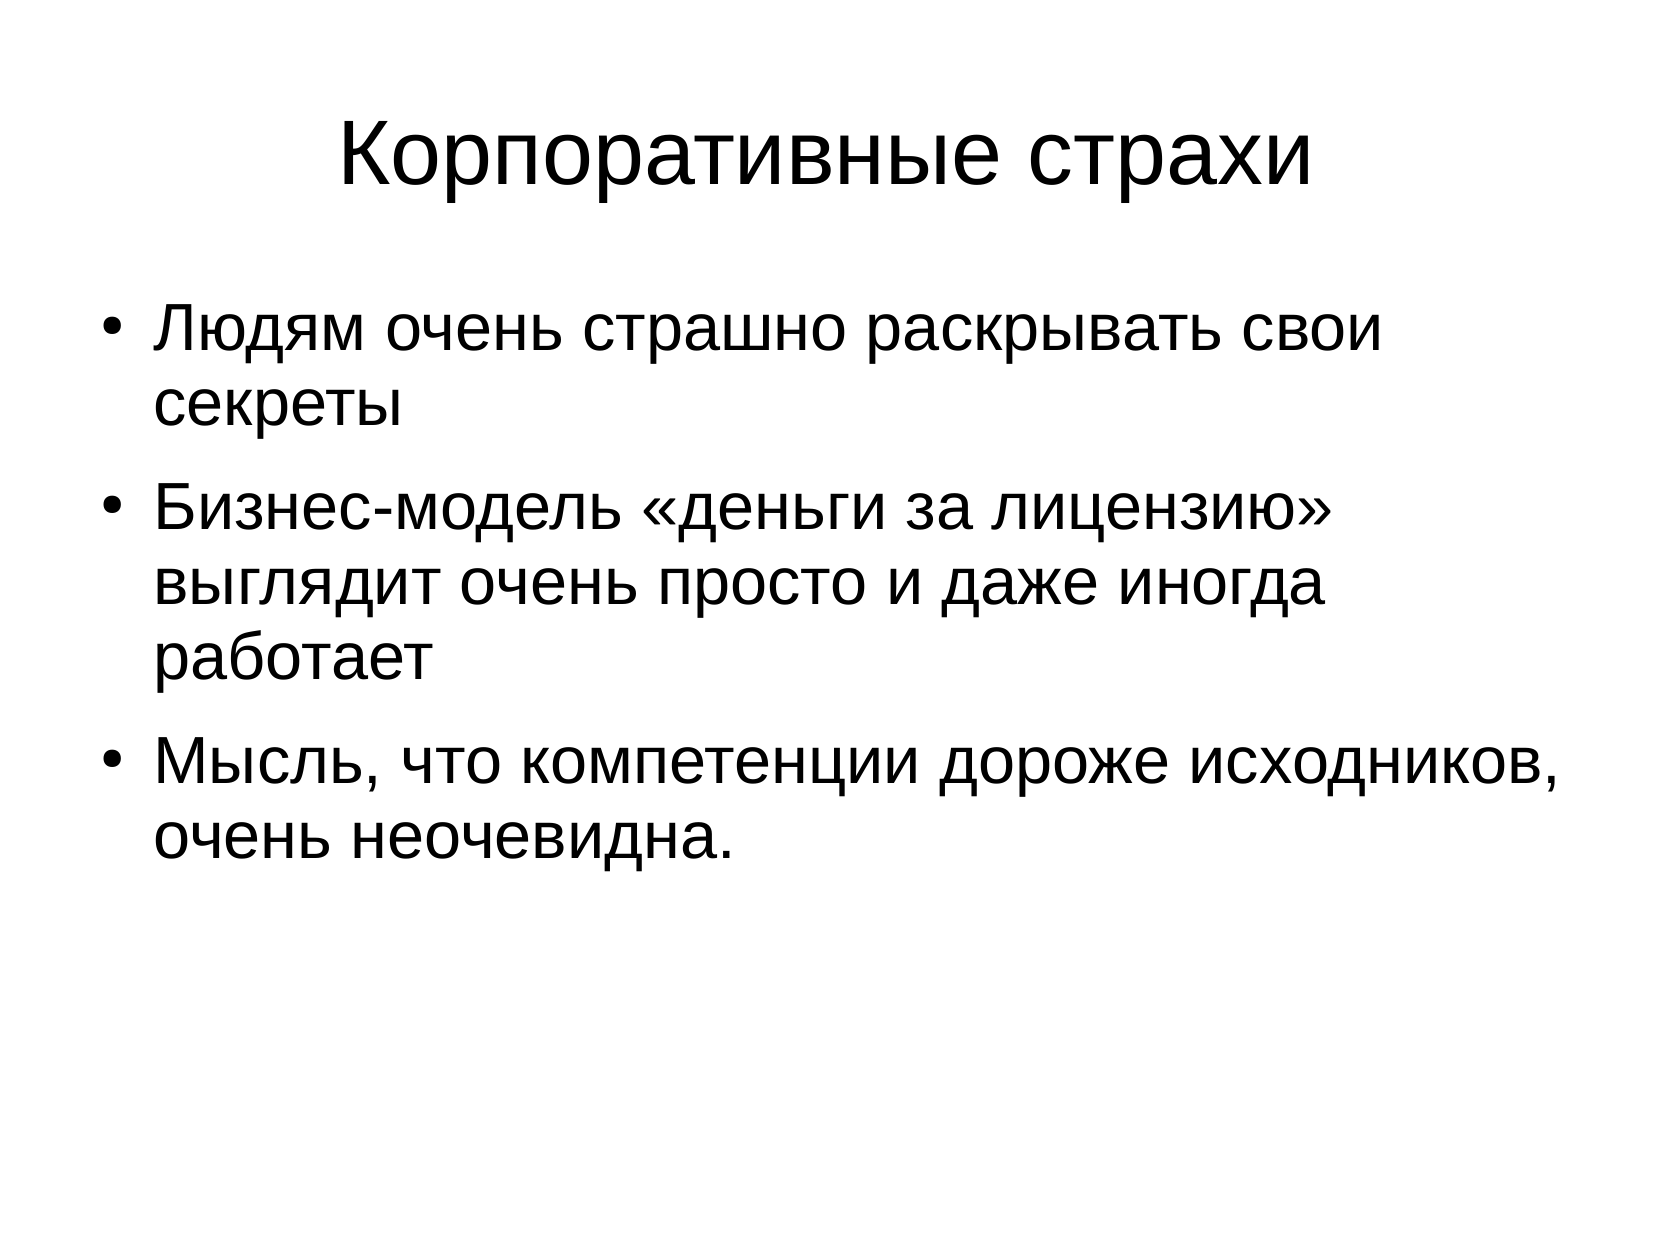

# Корпоративные страхи
Людям очень страшно раскрывать свои секреты
Бизнес-модель «деньги за лицензию» выглядит очень просто и даже иногда работает
Мысль, что компетенции дороже исходников, очень неочевидна.